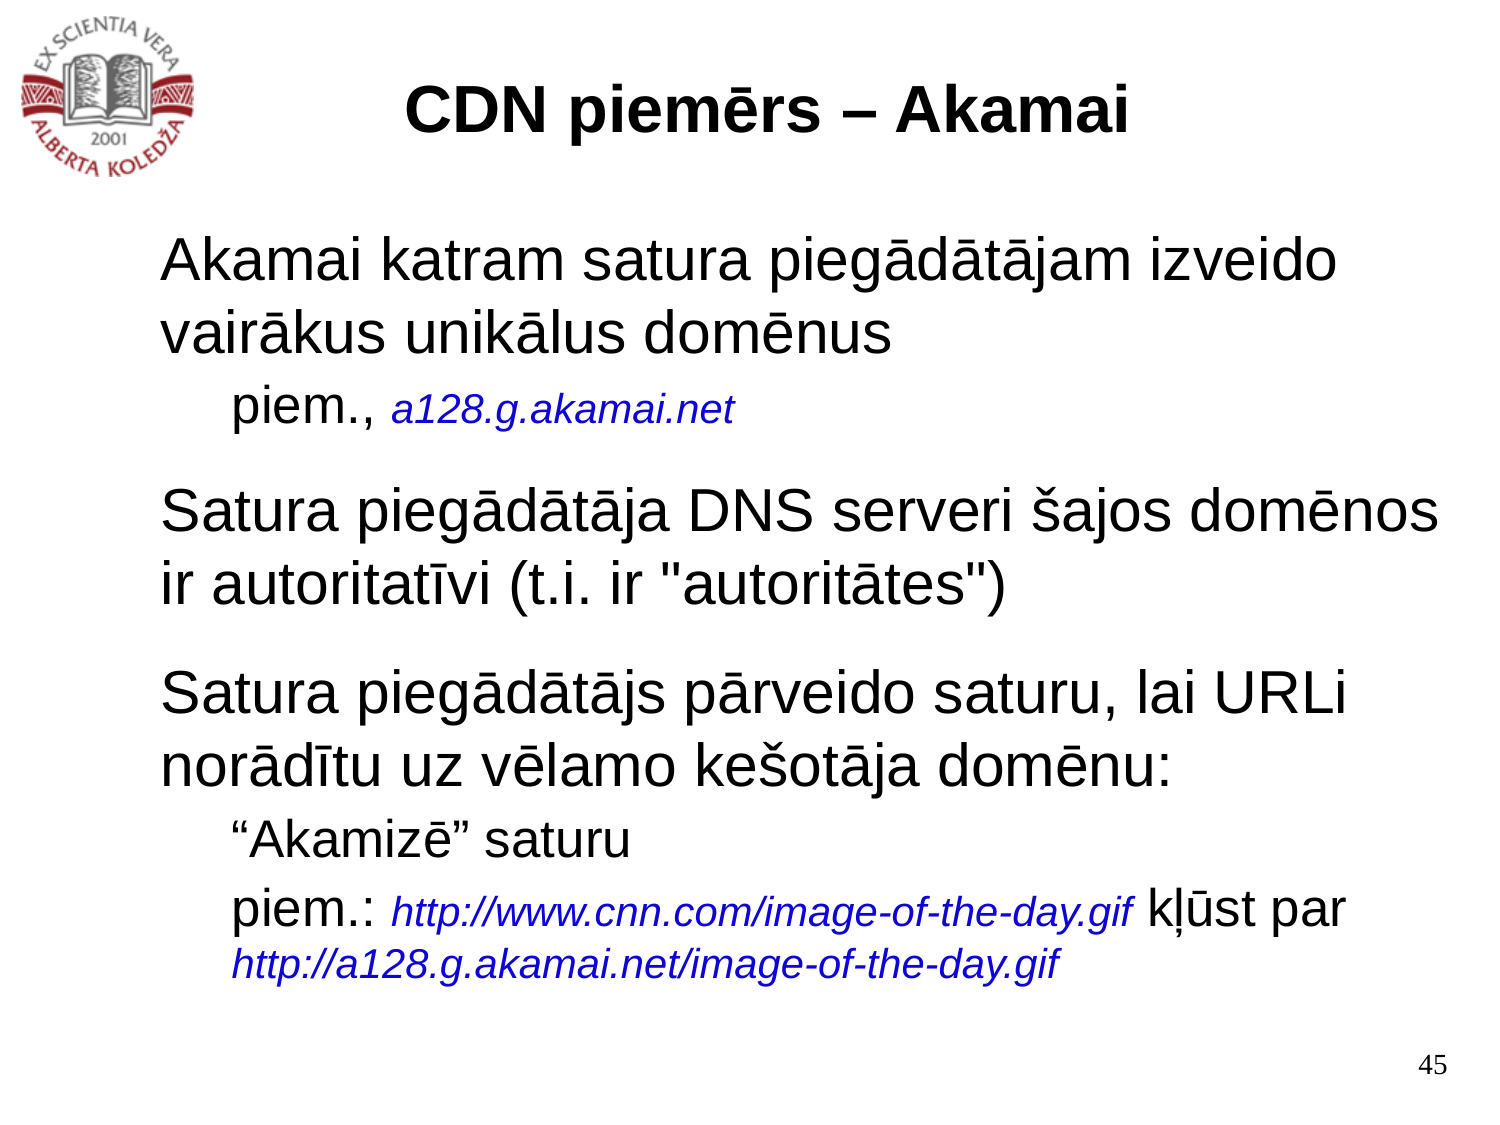

# CDN piemērs – Akamai
Akamai katram satura piegādātājam izveido vairākus unikālus domēnus
piem., a128.g.akamai.net
Satura piegādātāja DNS serveri šajos domēnos ir autoritatīvi (t.i. ir "autoritātes")
Satura piegādātājs pārveido saturu, lai URLi norādītu uz vēlamo kešotāja domēnu:
“Akamizē” saturu
piem.: http://www.cnn.com/image-of-the-day.gif kļūst par http://a128.g.akamai.net/image-of-the-day.gif